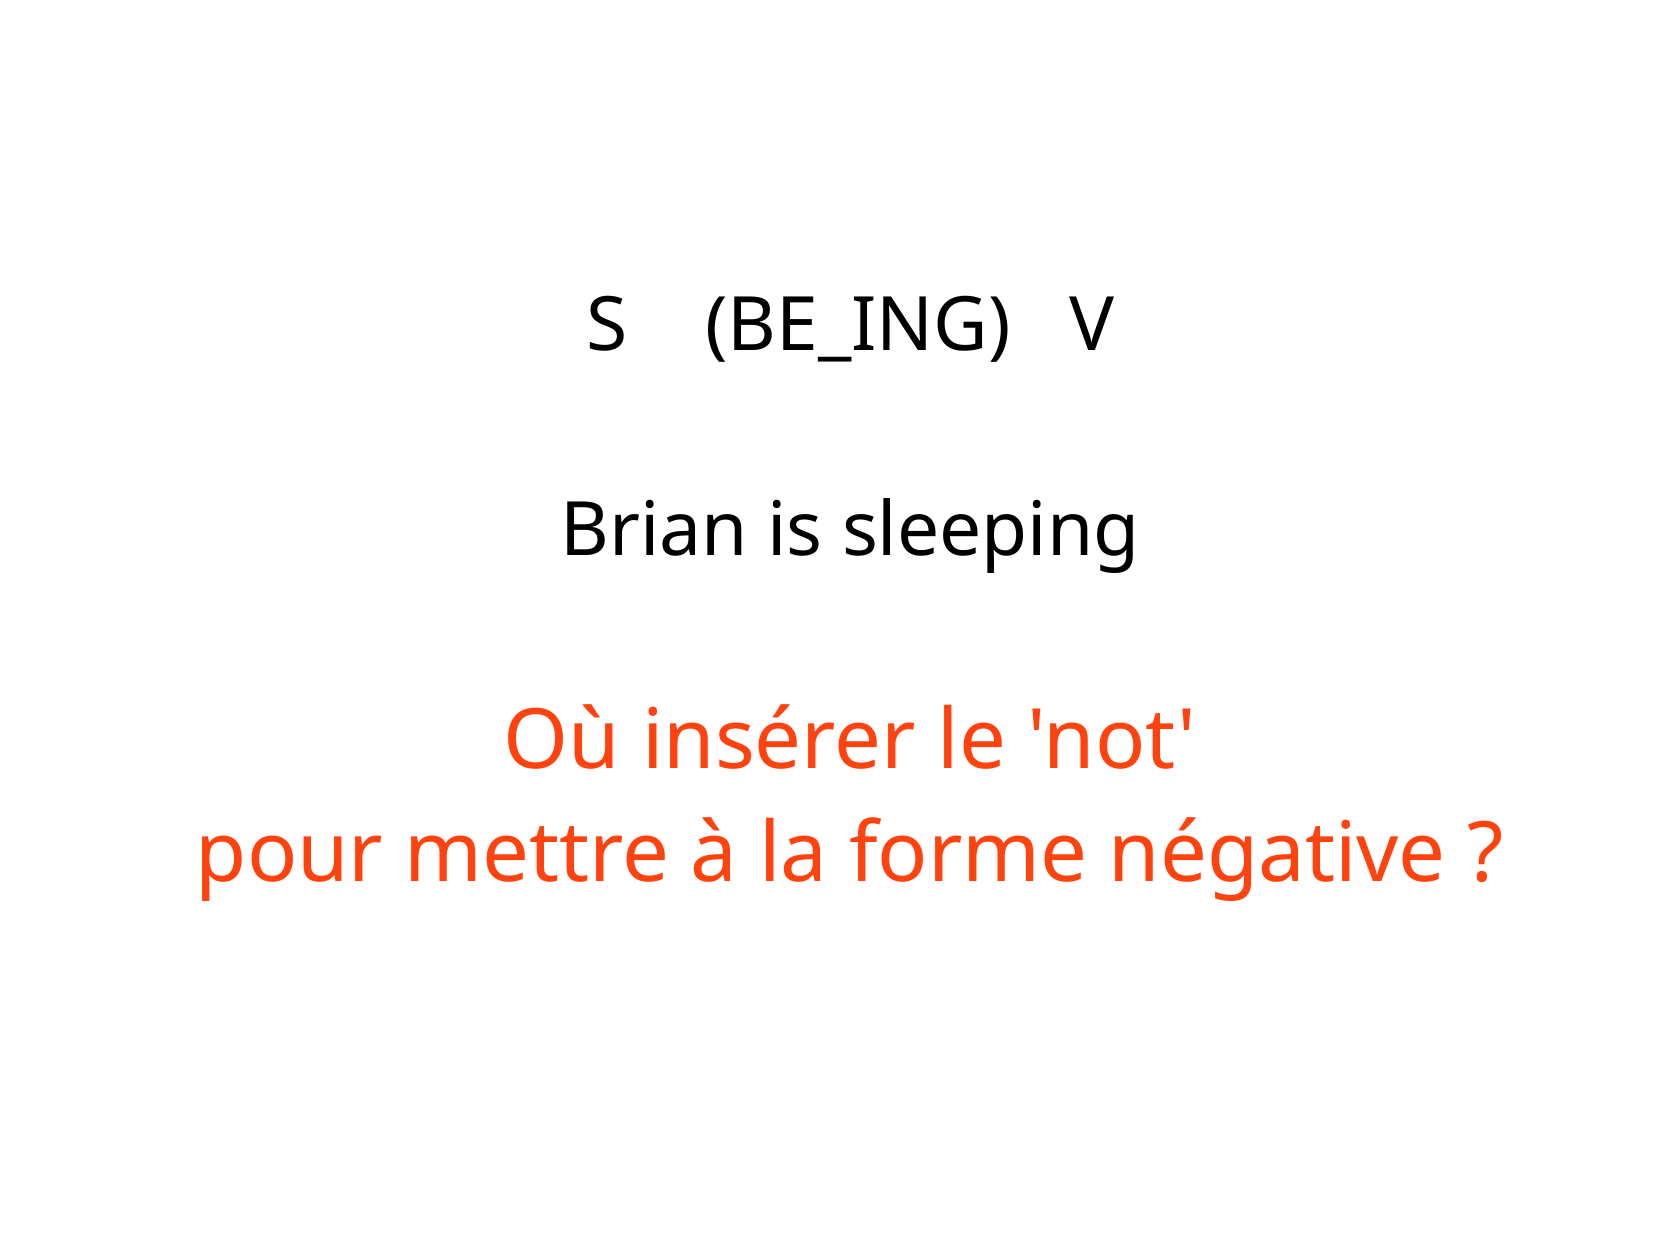

S (BE_ING) V
Brian is sleeping
Où insérer le 'not'
pour mettre à la forme négative ?